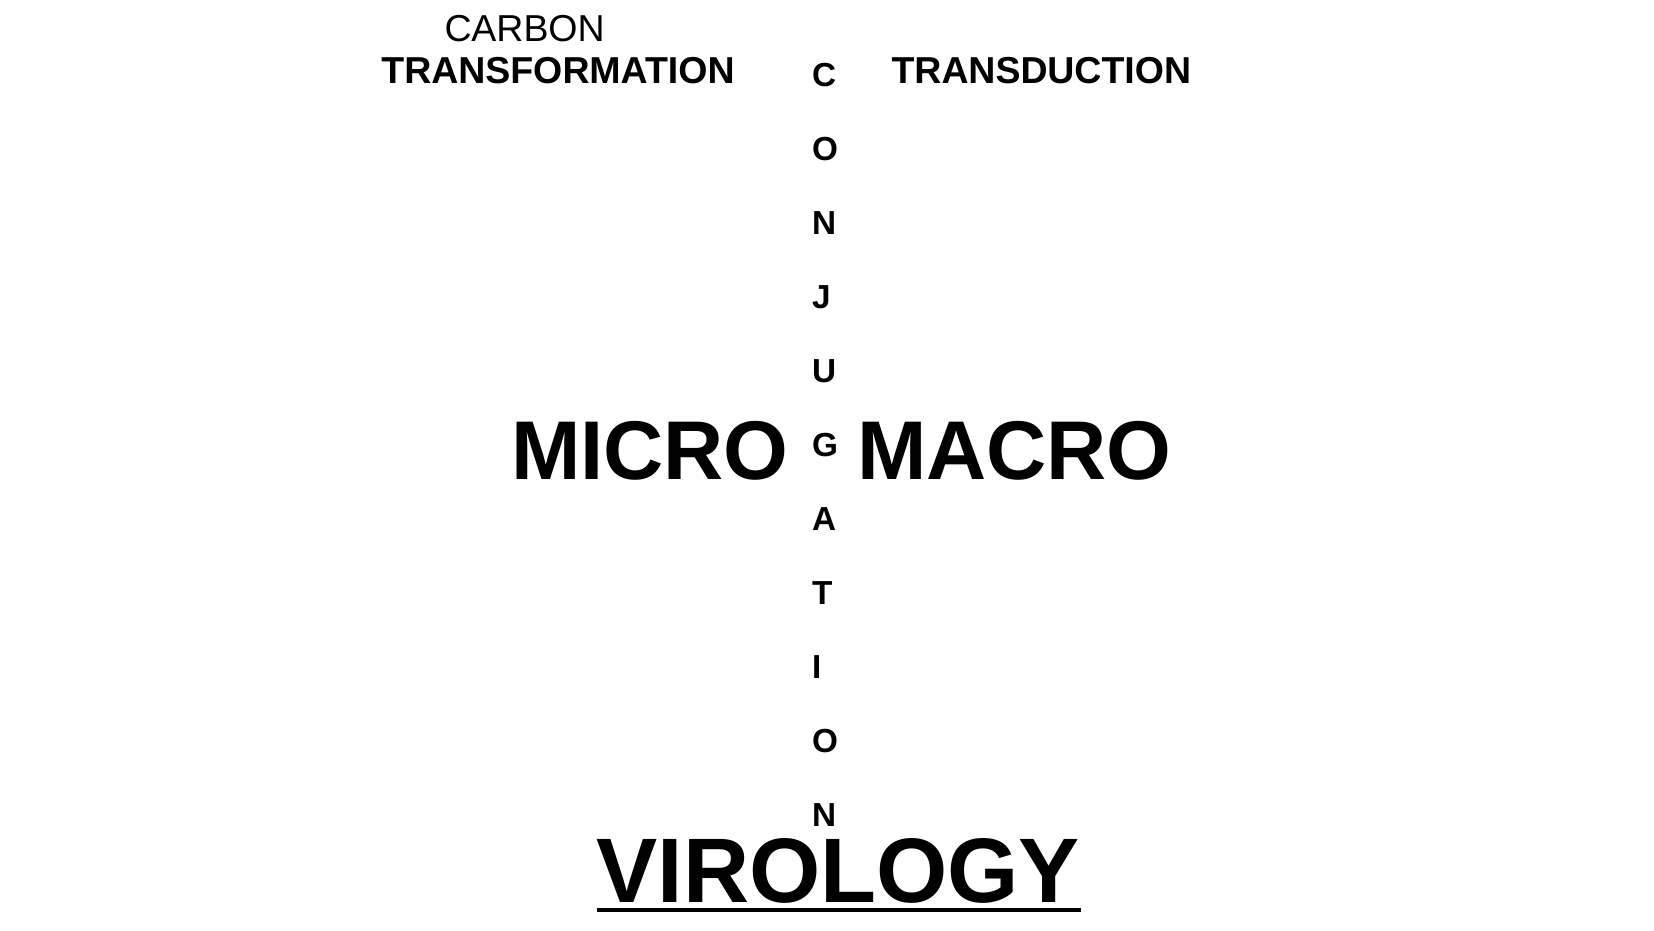

CARBON
 TRANSFORMATION TRANSDUCTION
C
O
N
J
U
G
A
T
I
O
N
MICRO MACRO
# VIROLOGY